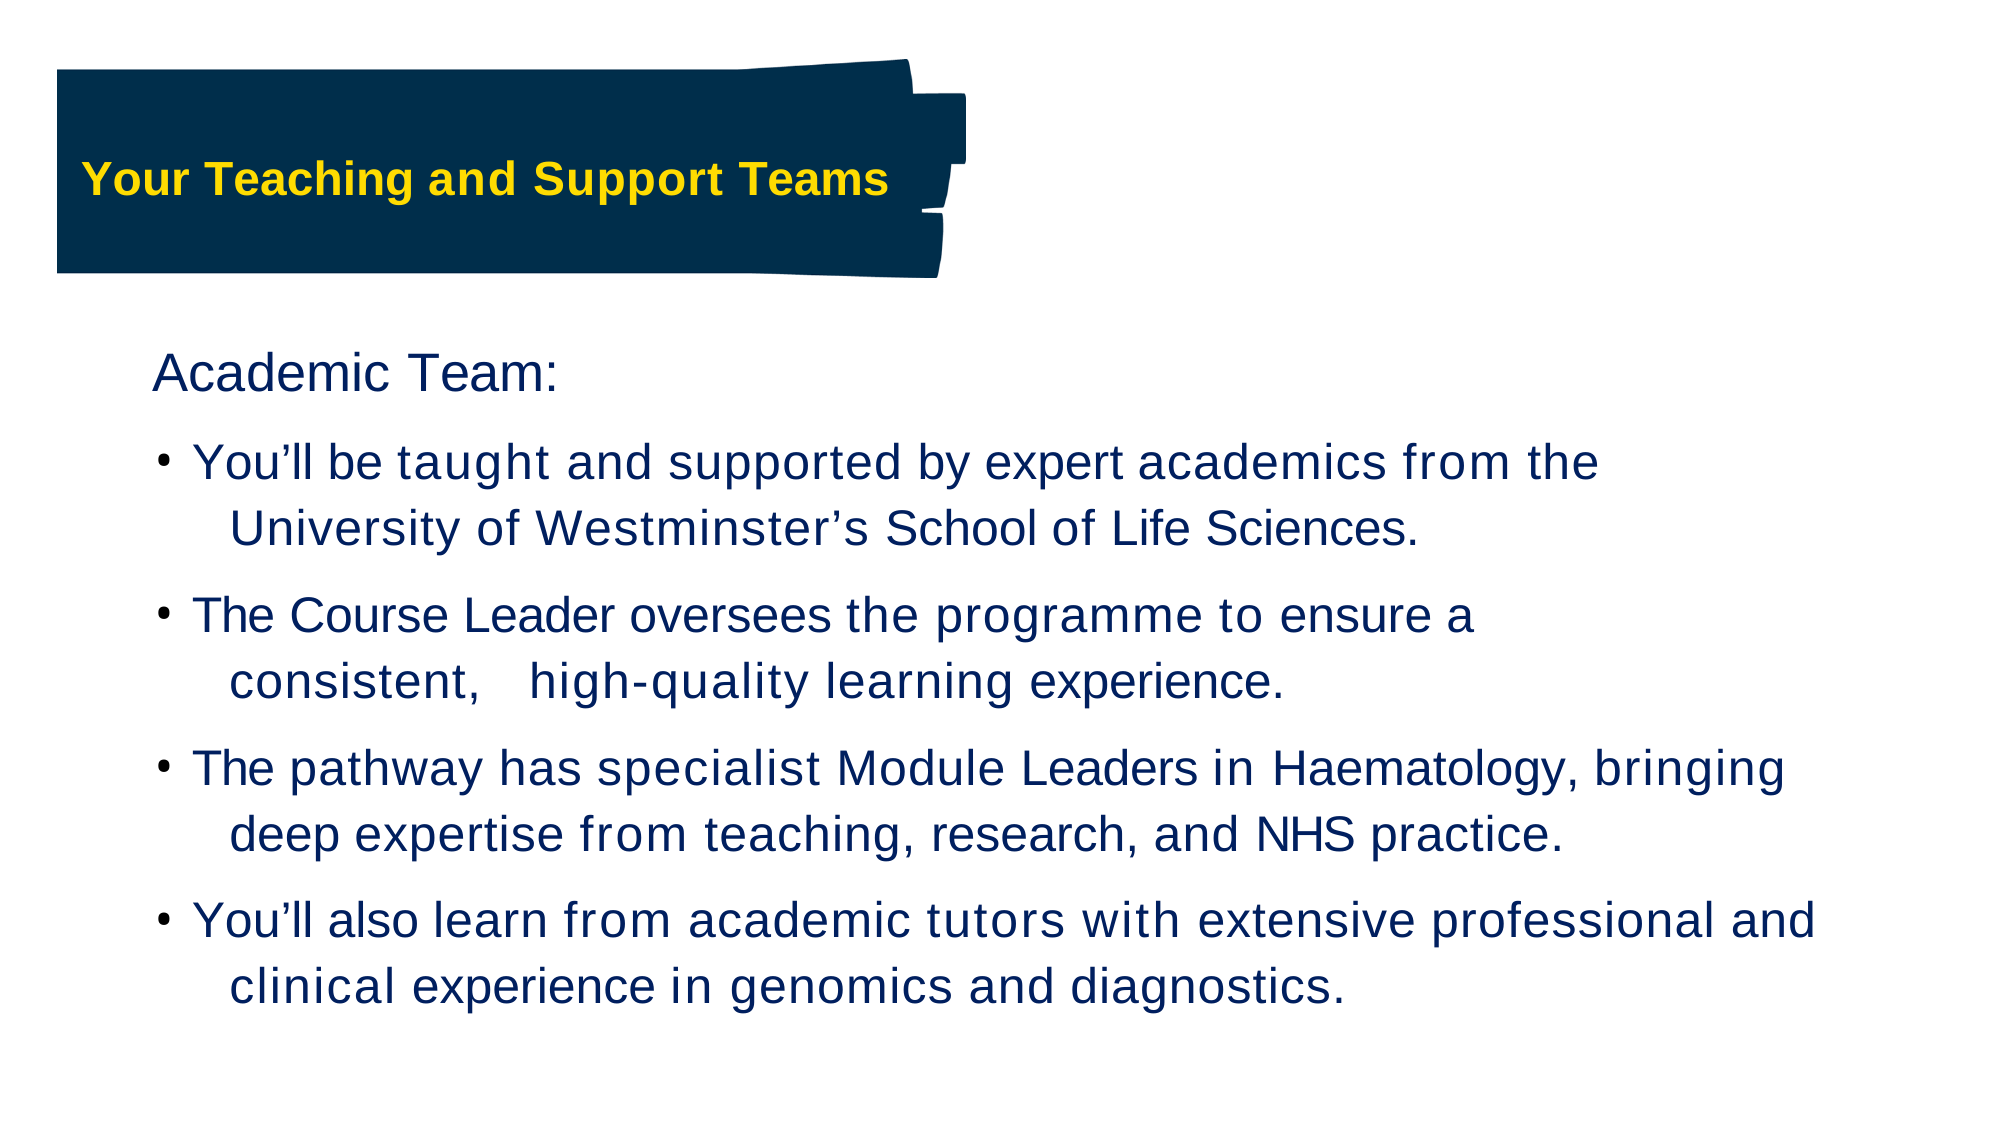

Your Teaching and Support Teams
# Academic Team:
You’ll be taught and supported by expert academics from the 	University of Westminster’s School of Life Sciences.
The Course Leader oversees the programme to ensure a consistent, 	high-quality learning experience.
The pathway has specialist Module Leaders in Haematology, bringing 	deep expertise from teaching, research, and NHS practice.
You’ll also learn from academic tutors with extensive professional and 	clinical experience in genomics and diagnostics.